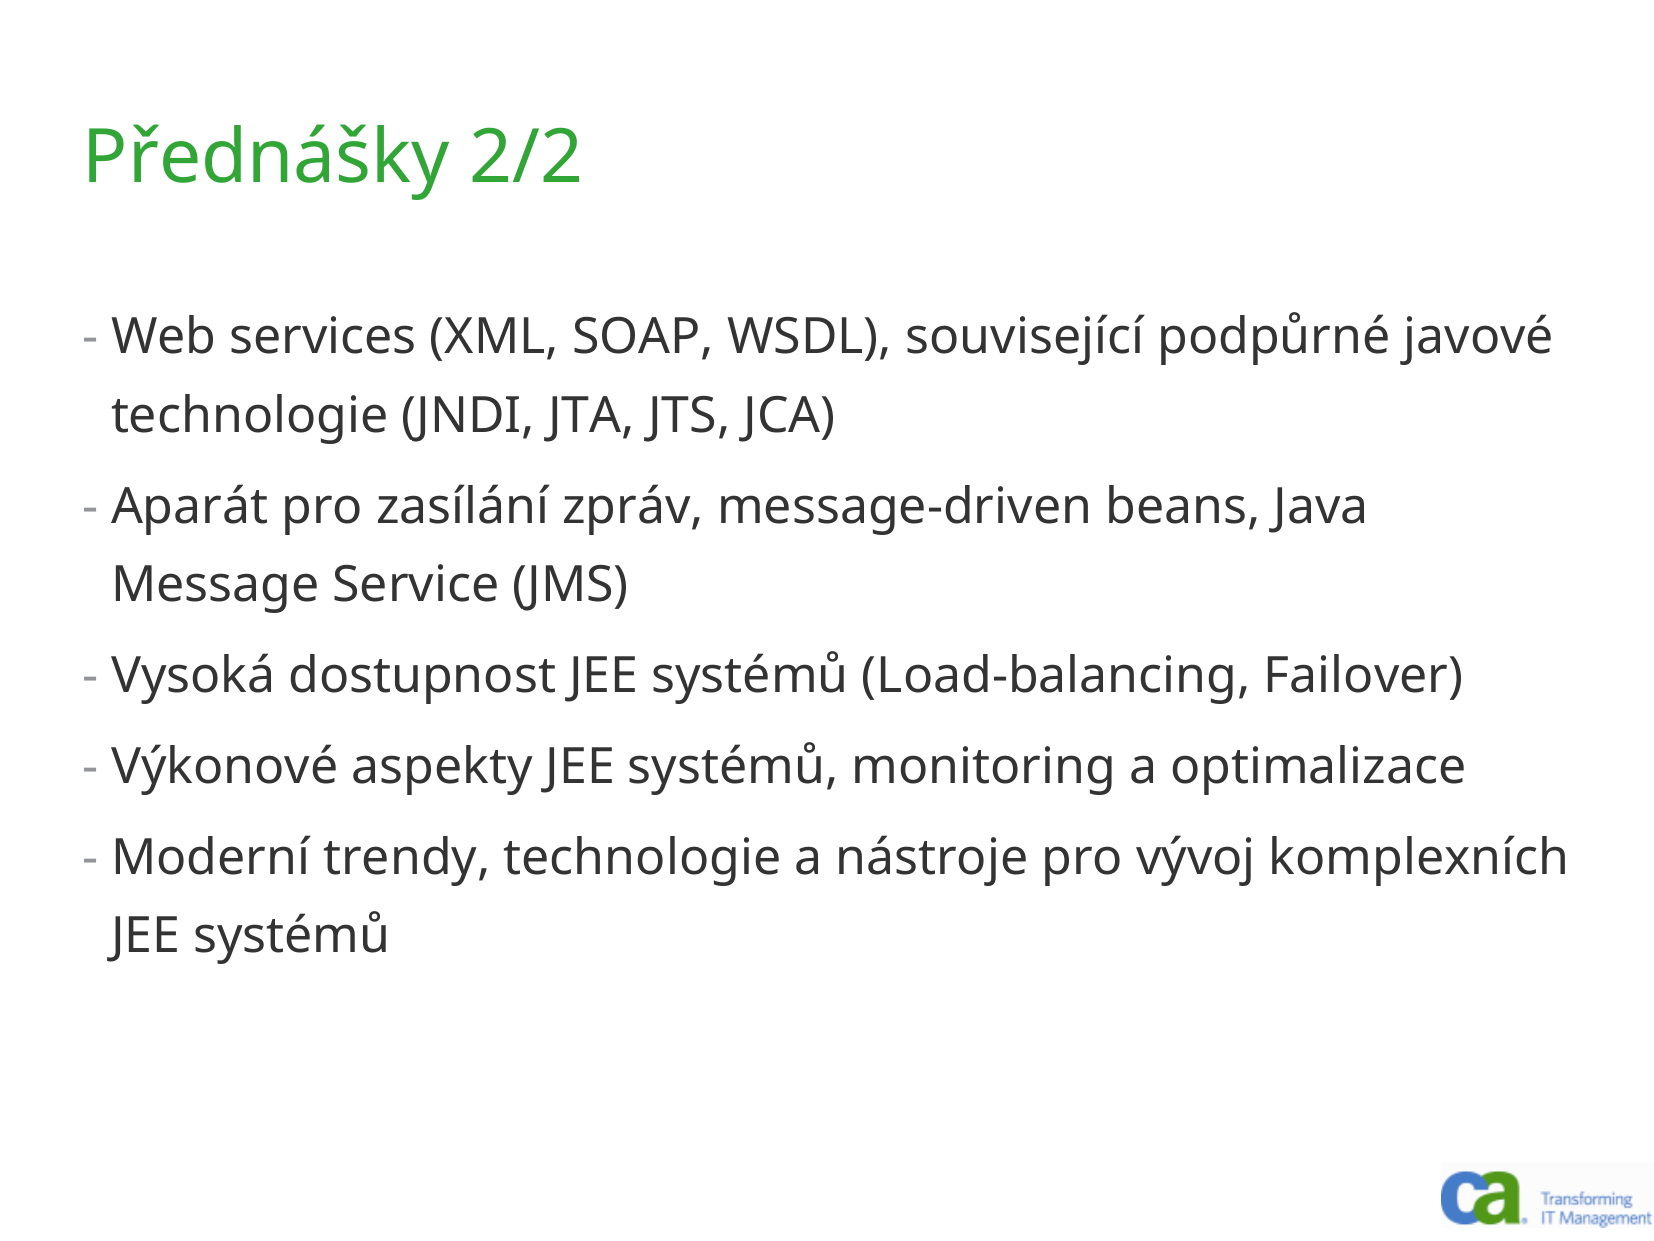

# Přednášky 2/2
Web services (XML, SOAP, WSDL), související podpůrné javové technologie (JNDI, JTA, JTS, JCA)
Aparát pro zasílání zpráv, message-driven beans, Java Message Service (JMS)
Vysoká dostupnost JEE systémů (Load-balancing, Failover)
Výkonové aspekty JEE systémů, monitoring a optimalizace
Moderní trendy, technologie a nástroje pro vývoj komplexních JEE systémů